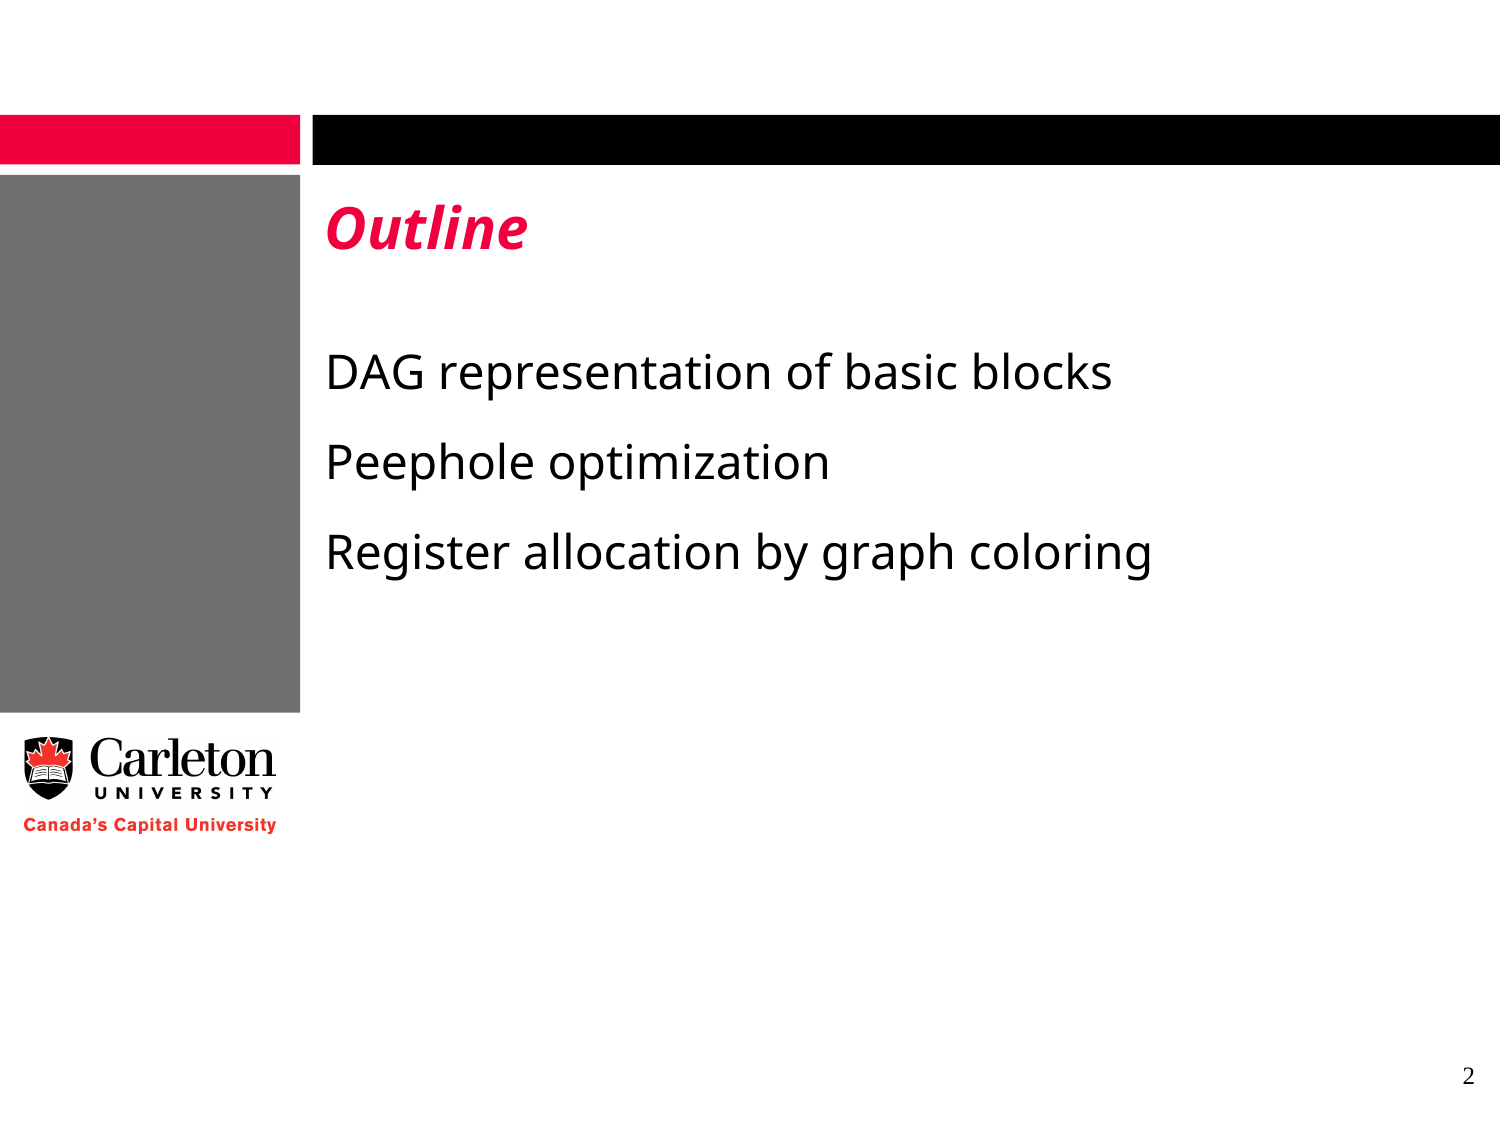

# Outline
DAG representation of basic blocks
Peephole optimization
Register allocation by graph coloring
2